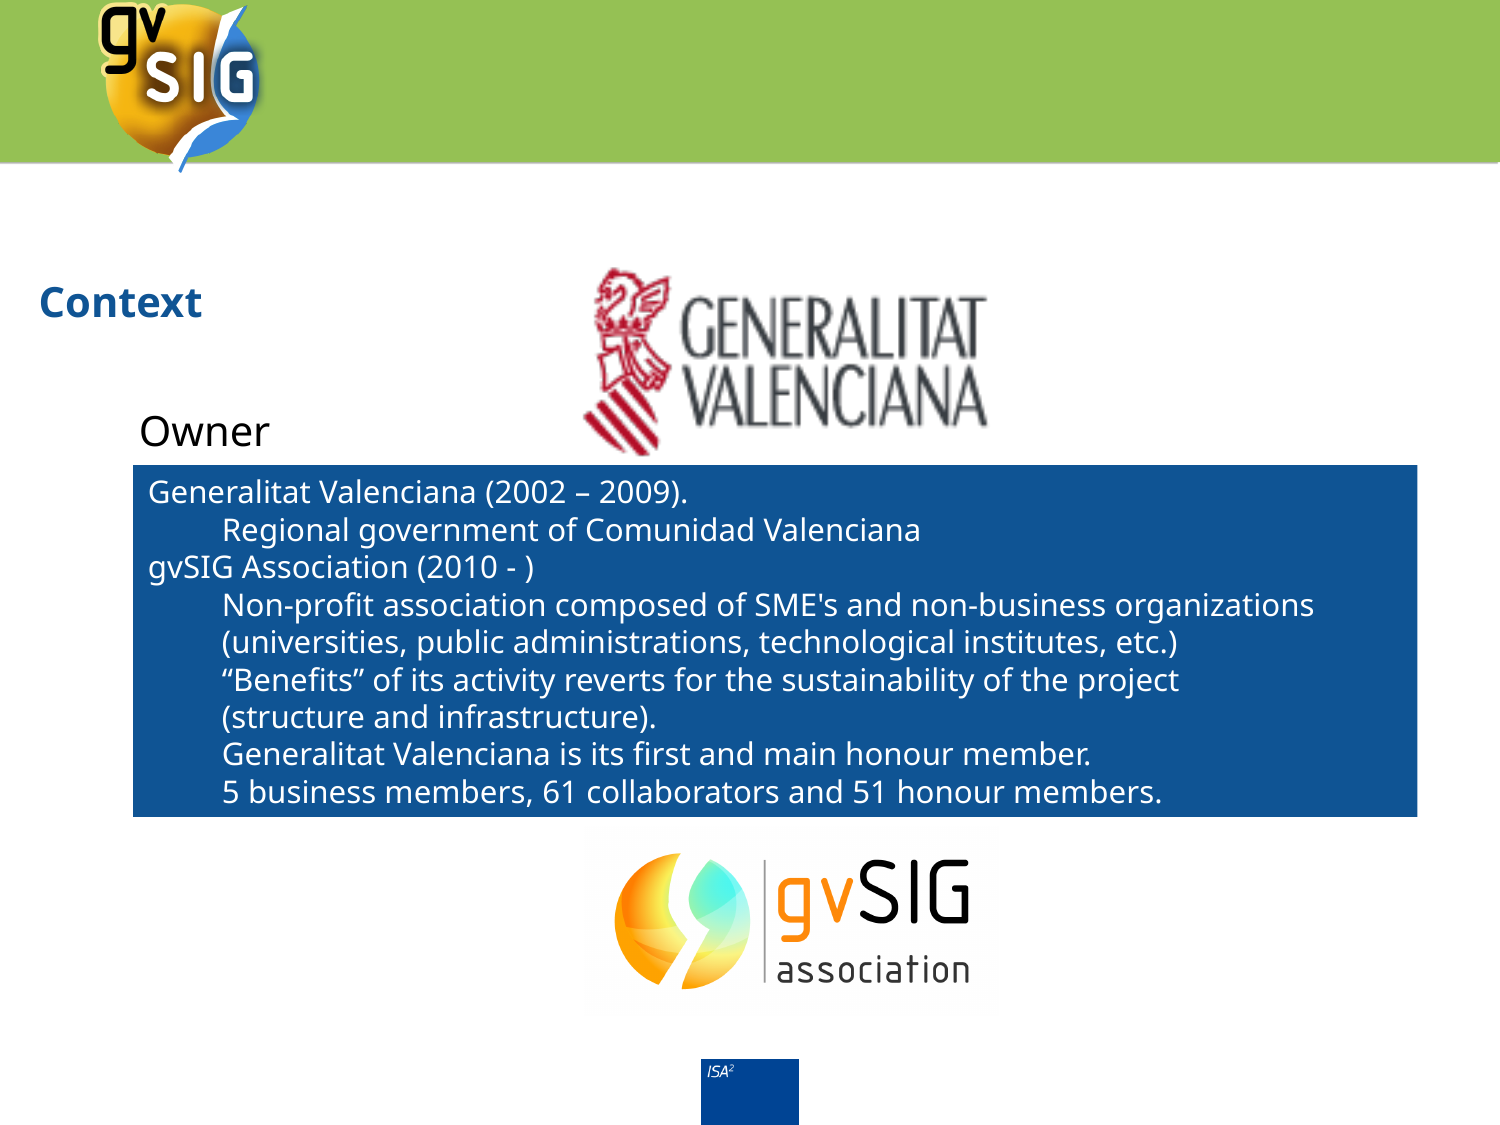

# Context
Owner
Generalitat Valenciana (2002 – 2009).
	Regional government of Comunidad Valenciana
gvSIG Association (2010 - )
	Non-profit association composed of SME's and non-business organizations 		(universities, public administrations, technological institutes, etc.)
	“Benefits” of its activity reverts for the sustainability of the project 			(structure and infrastructure).
	Generalitat Valenciana is its first and main honour member.
	5 business members, 61 collaborators and 51 honour members.